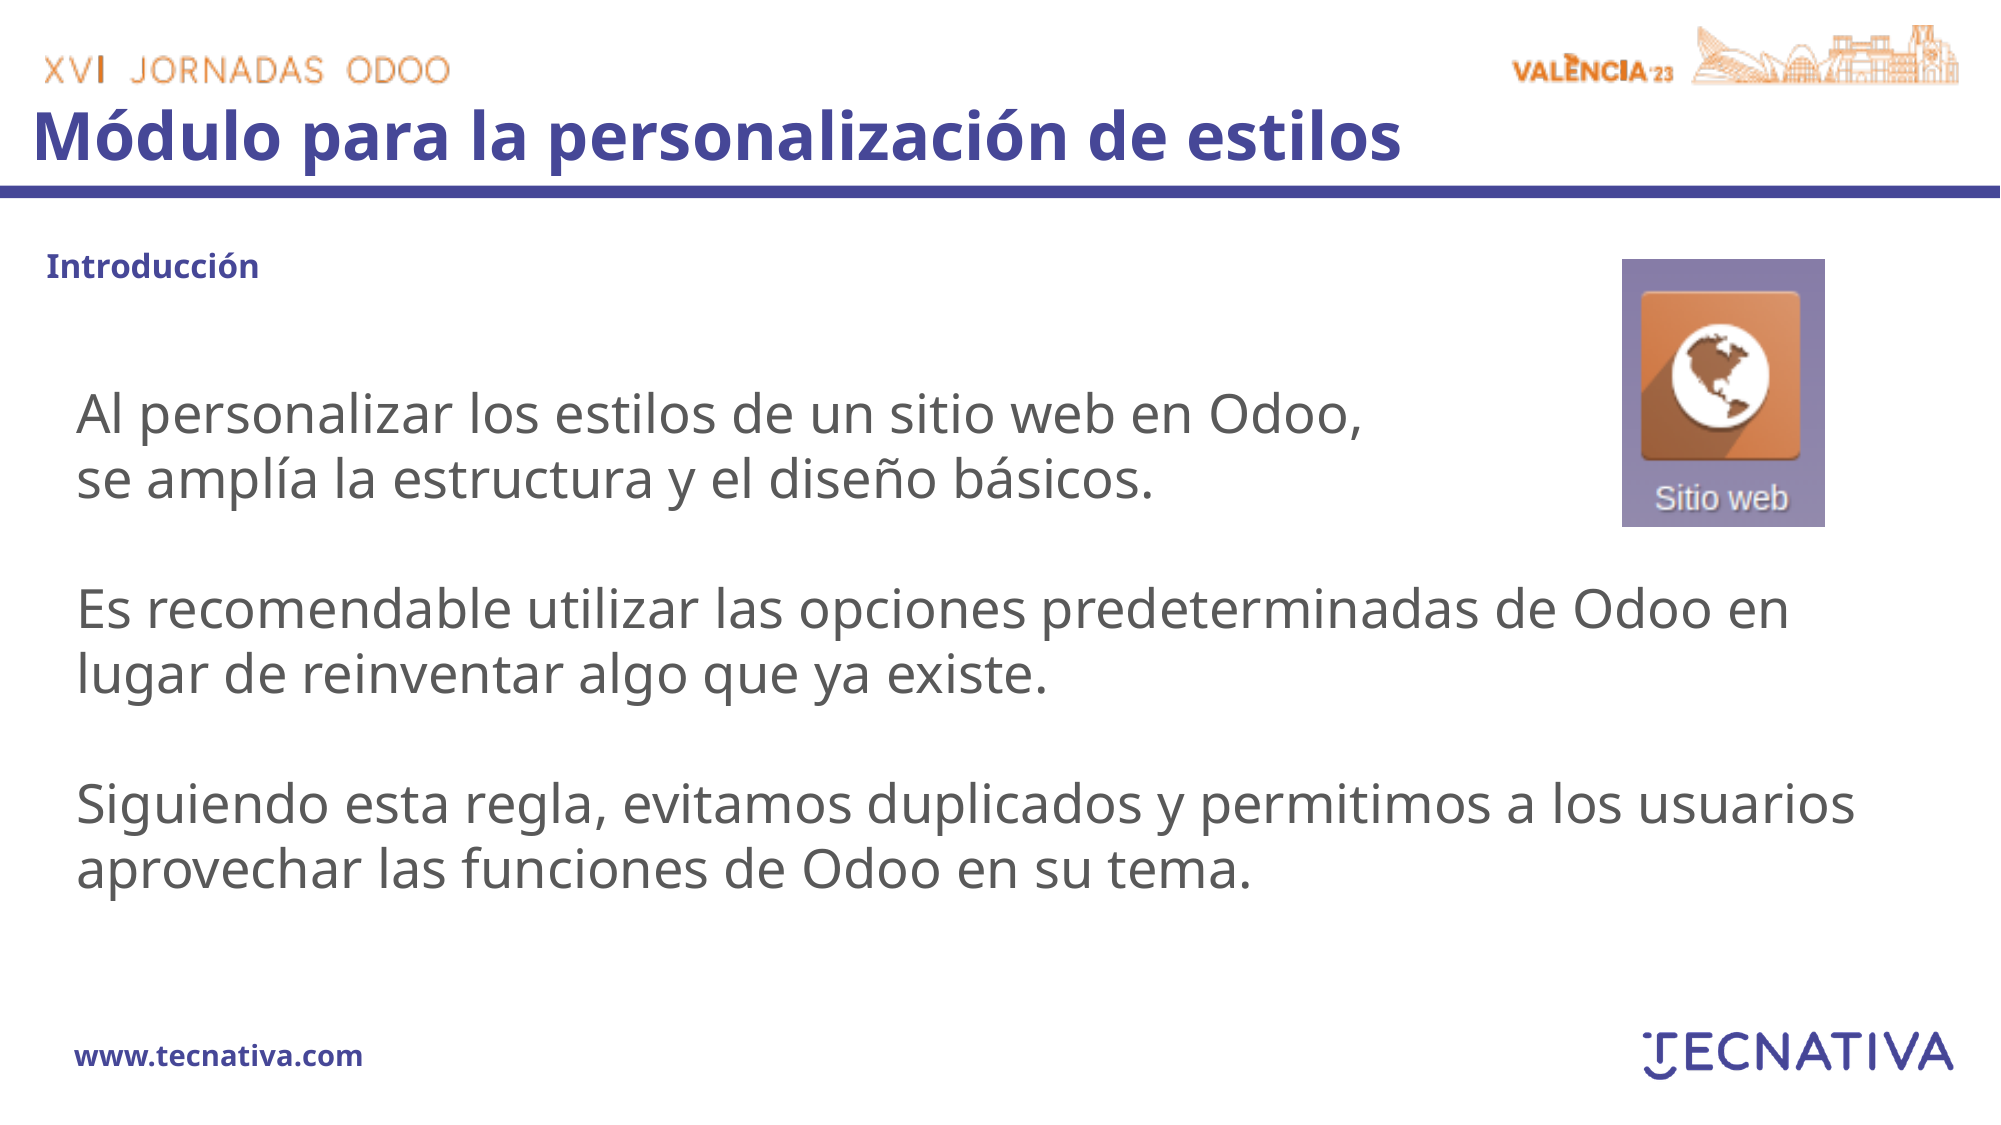

Módulo para la personalización de estilos
Introducción
Al personalizar los estilos de un sitio web en Odoo,
se amplía la estructura y el diseño básicos.
Es recomendable utilizar las opciones predeterminadas de Odoo en lugar de reinventar algo que ya existe.
Siguiendo esta regla, evitamos duplicados y permitimos a los usuarios aprovechar las funciones de Odoo en su tema.
www.tecnativa.com